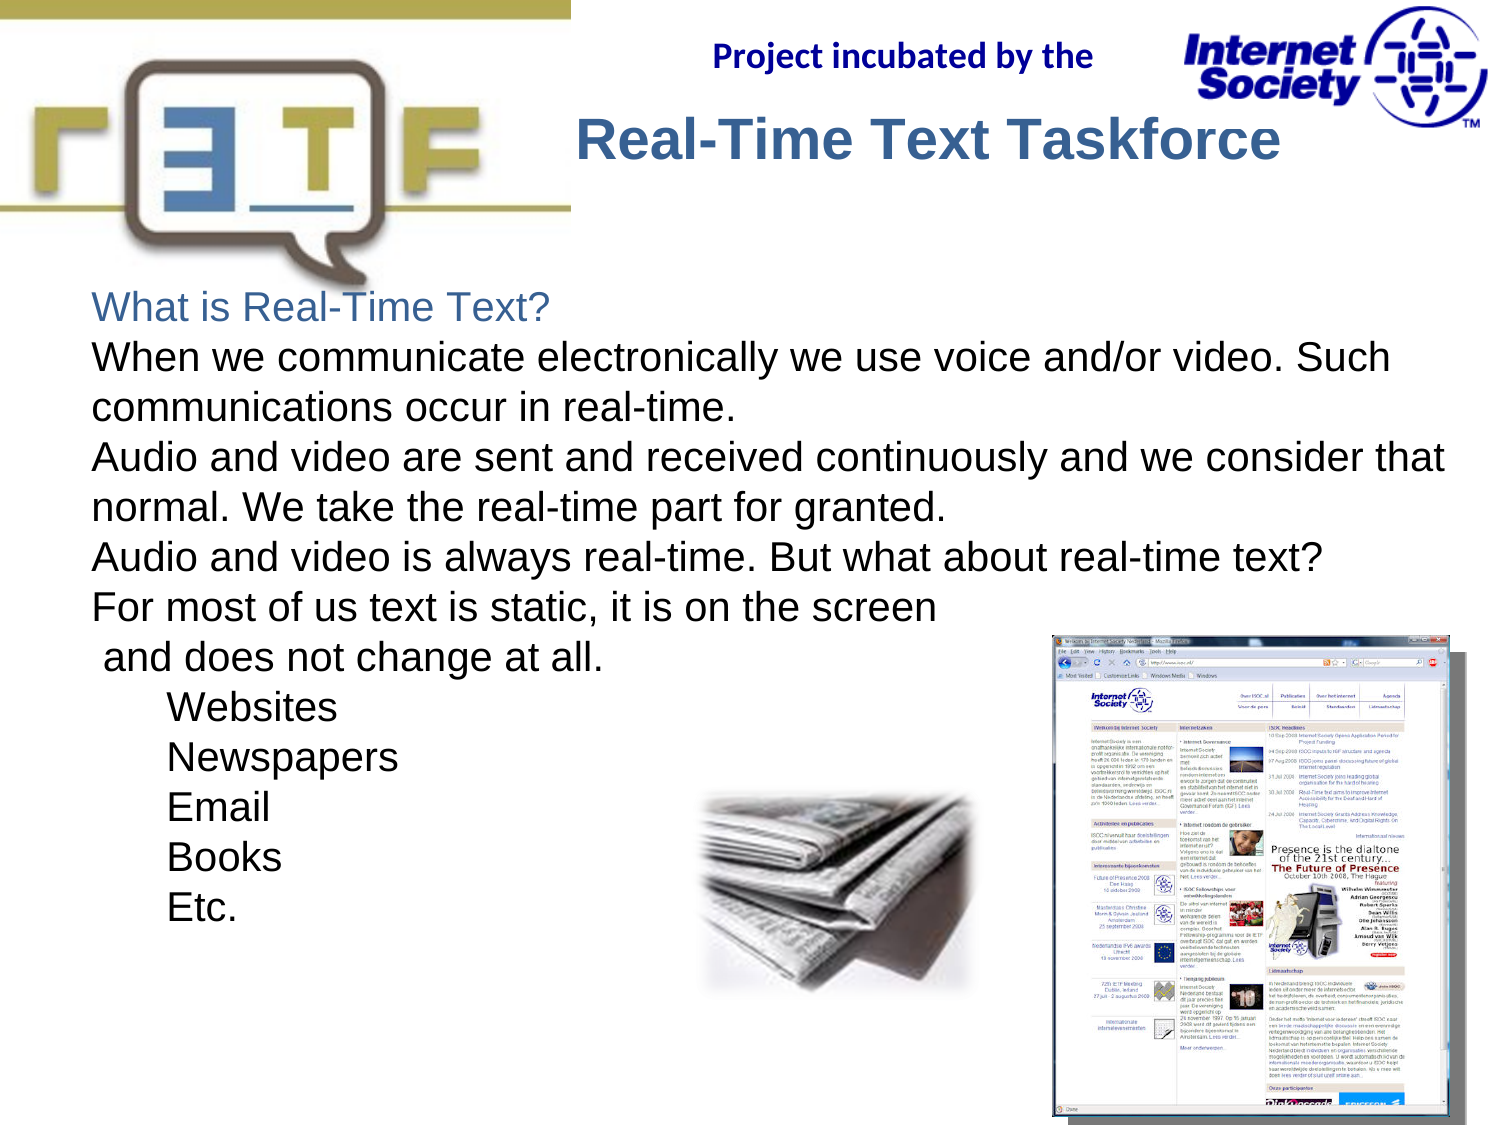

What is Real-Time Text?
When we communicate electronically we use voice and/or video. Such communications occur in real-time.
Audio and video are sent and received continuously and we consider that normal. We take the real-time part for granted.
Audio and video is always real-time. But what about real-time text?
For most of us text is static, it is on the screen
 and does not change at all.
Websites
Newspapers
Email
Books
Etc.